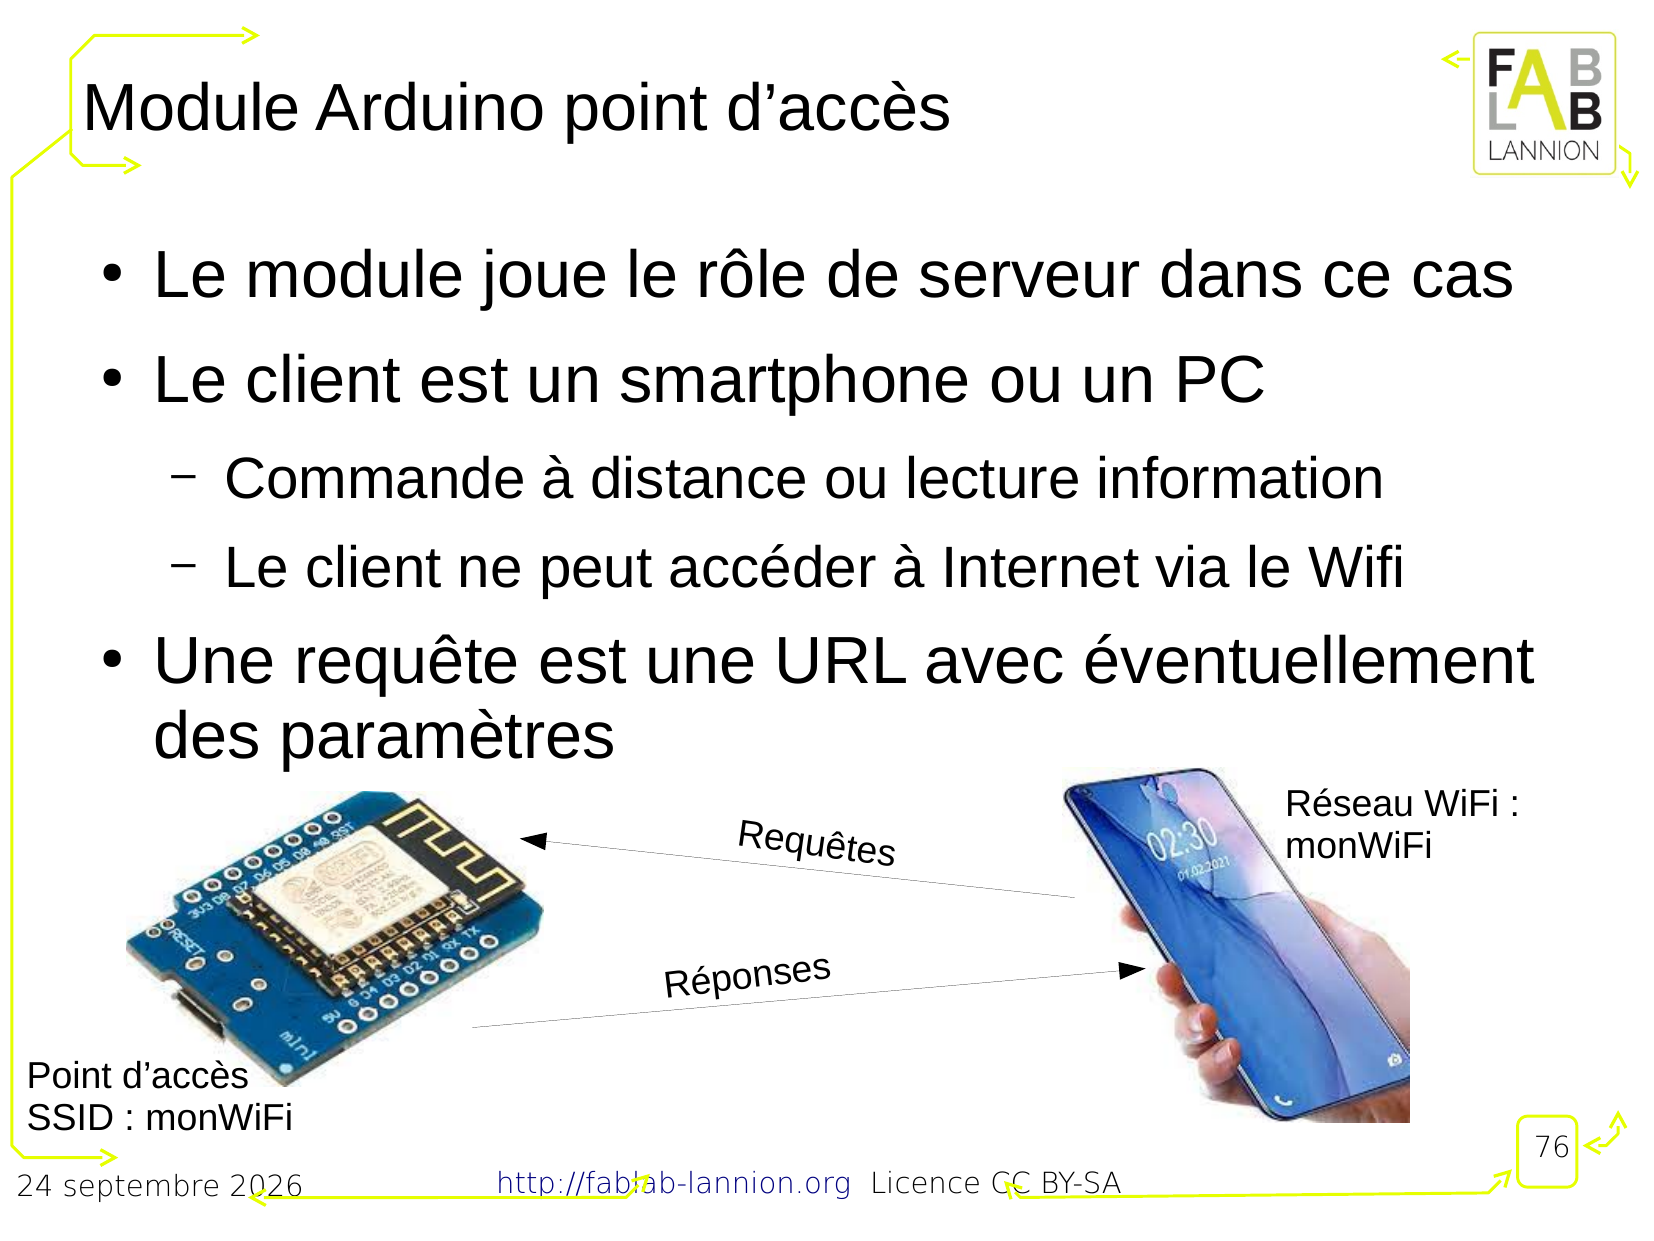

# Module Arduino point d’accès
Le module joue le rôle de serveur dans ce cas
Le client est un smartphone ou un PC
Commande à distance ou lecture information
Le client ne peut accéder à Internet via le Wifi
Une requête est une URL avec éventuellement des paramètres
Réseau WiFi : monWiFi
Requêtes
Réponses
Point d’accès
SSID : monWiFi
76